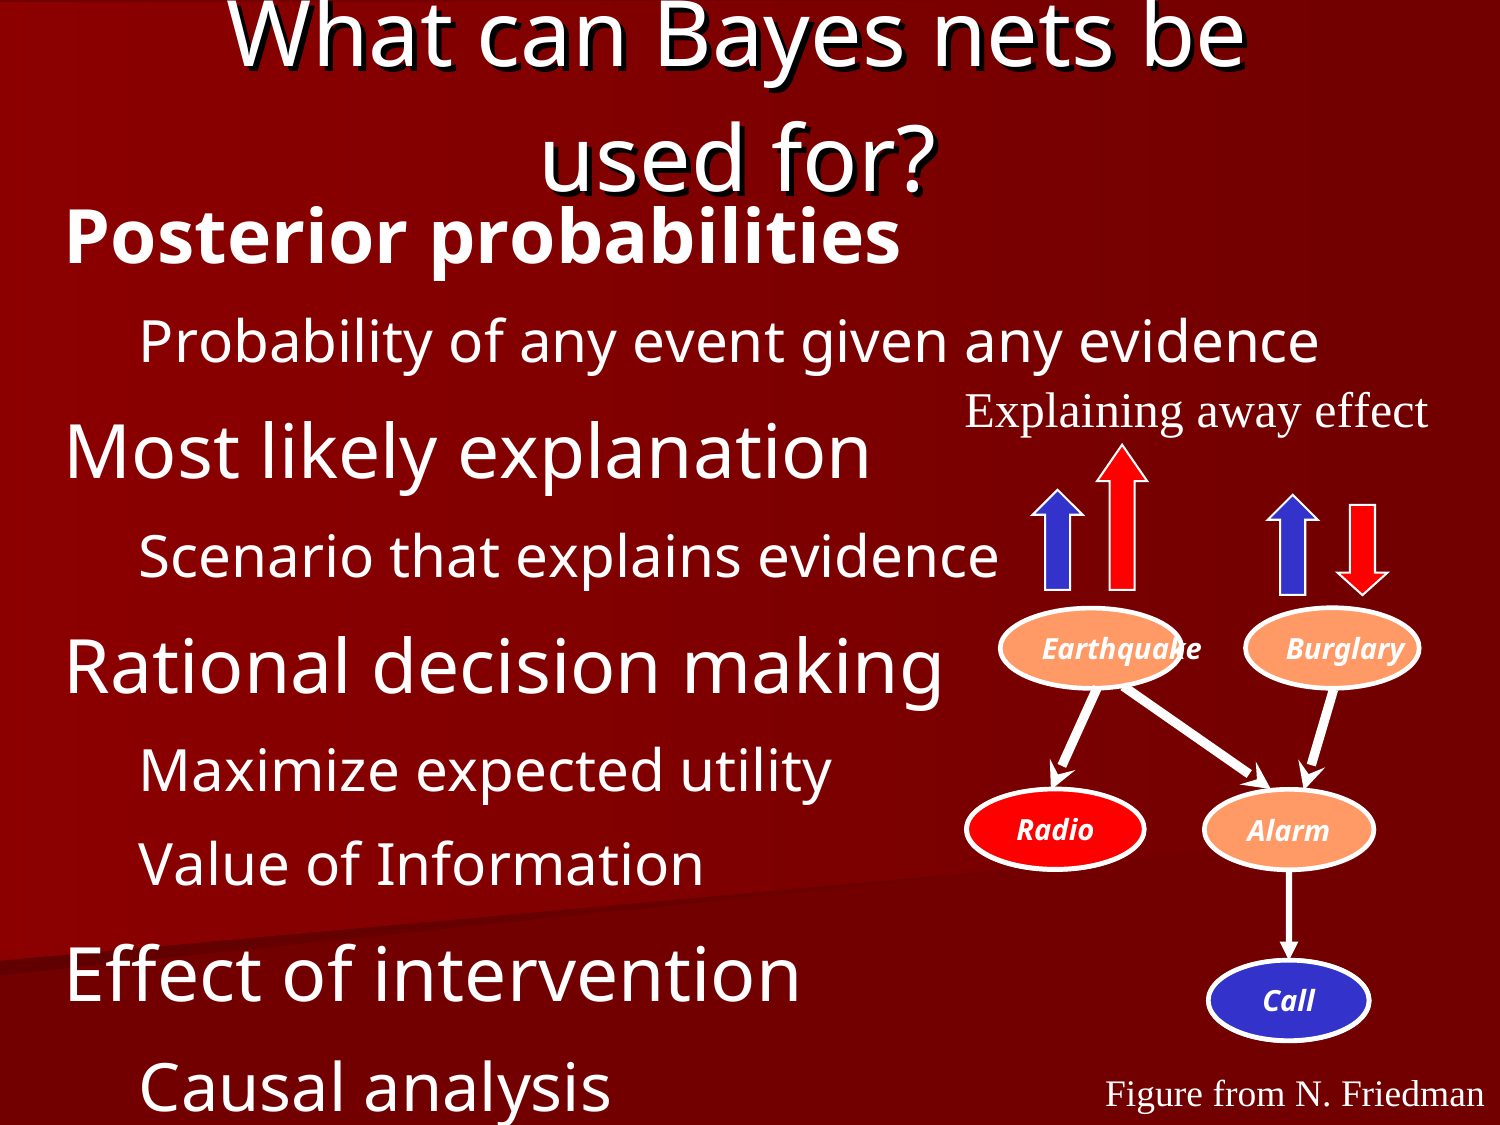

# What can Bayes nets be used for?
Posterior probabilities
Probability of any event given any evidence
Most likely explanation
Scenario that explains evidence
Rational decision making
Maximize expected utility
Value of Information
Effect of intervention
Causal analysis
Explaining away effect
Burglary
Earthquake
Radio
Alarm
Call
Radio
Call
Figure from N. Friedman